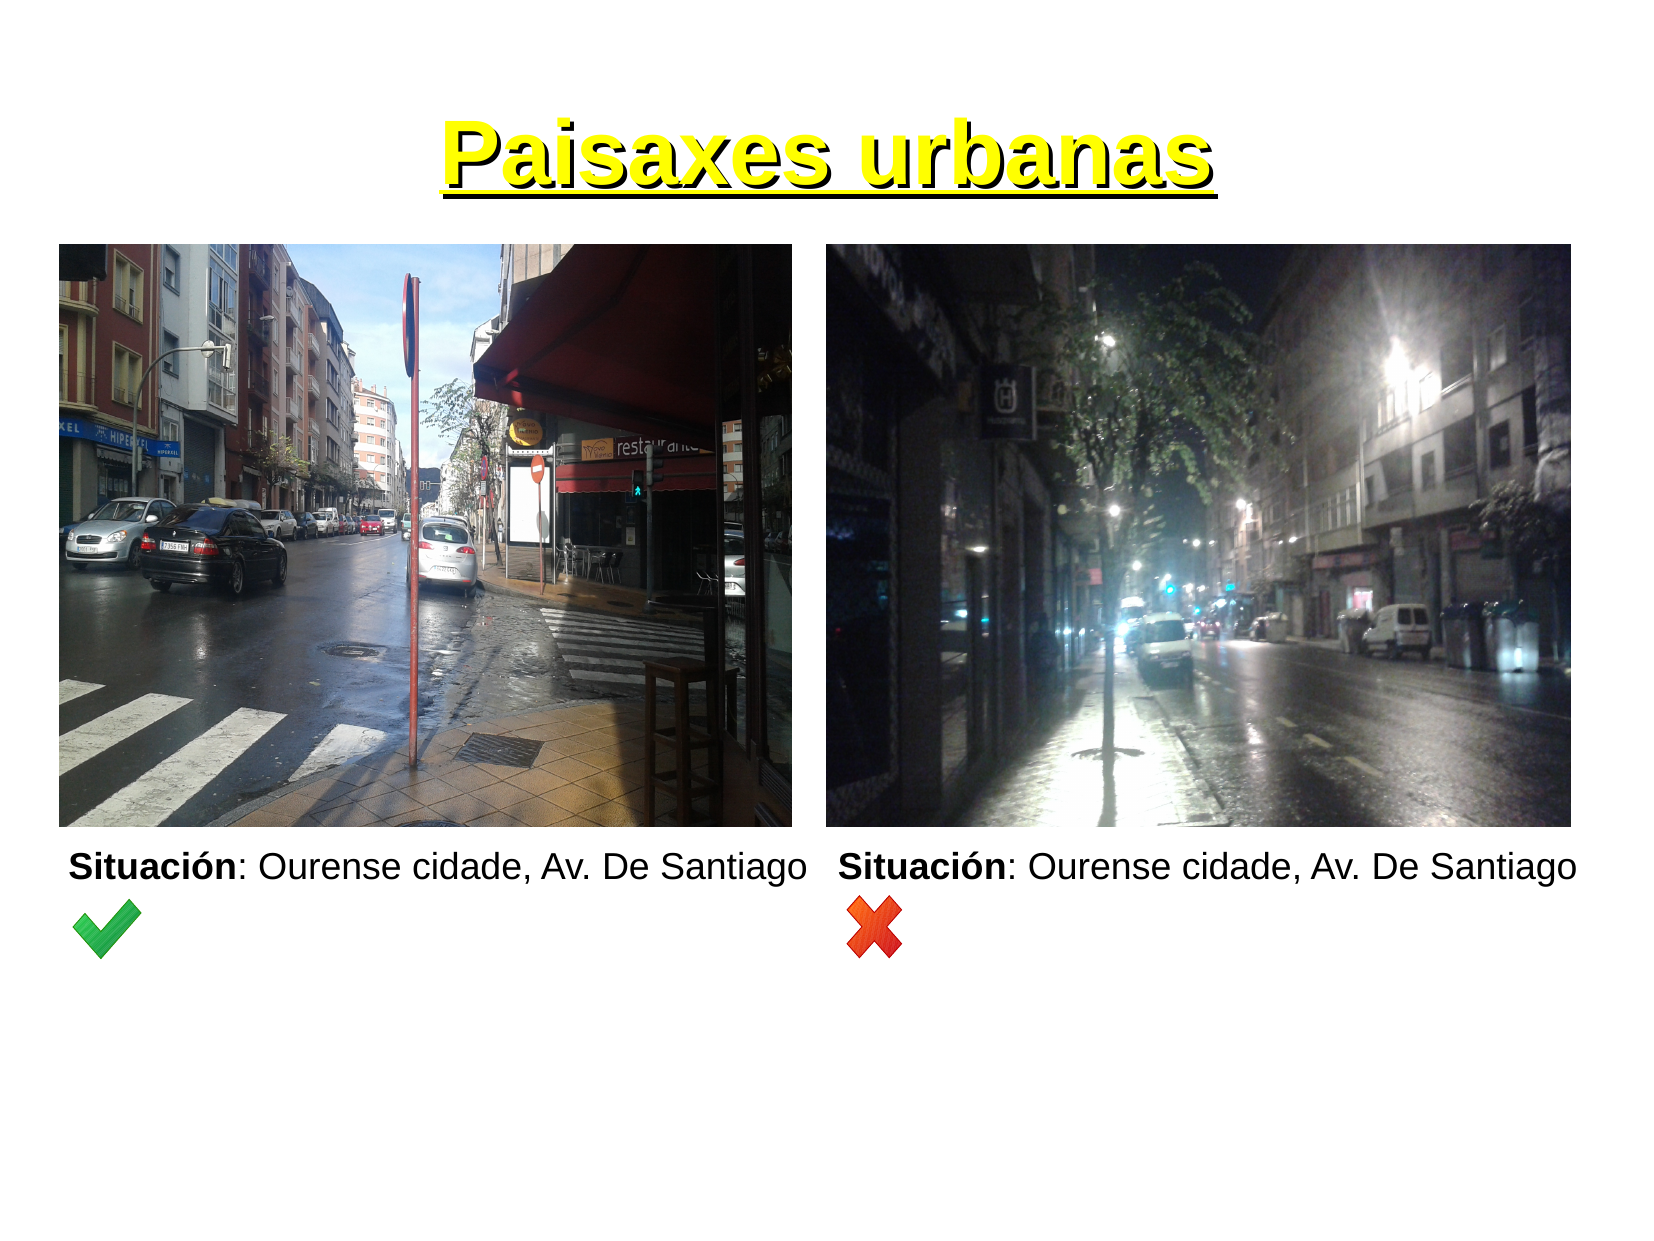

# Paisaxes urbanas
Situación: Ourense cidade, Av. De Santiago
Situación: Ourense cidade, Av. De Santiago